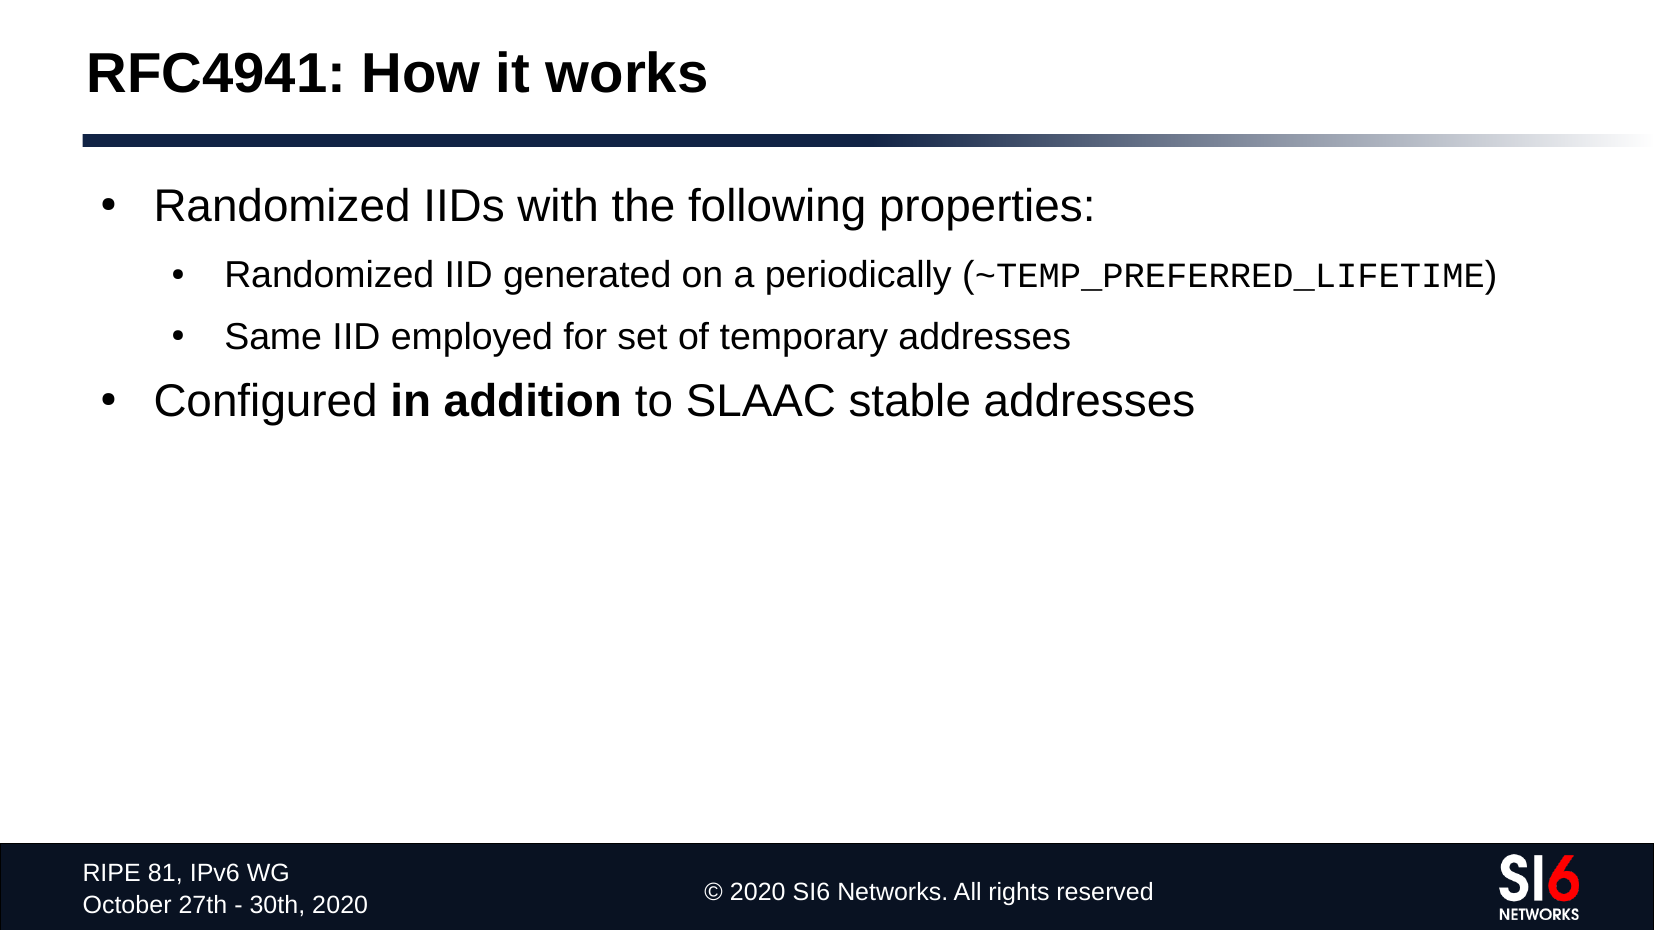

# RFC4941: How it works
Randomized IIDs with the following properties:
Randomized IID generated on a periodically (~TEMP_PREFERRED_LIFETIME)
Same IID employed for set of temporary addresses
Configured in addition to SLAAC stable addresses